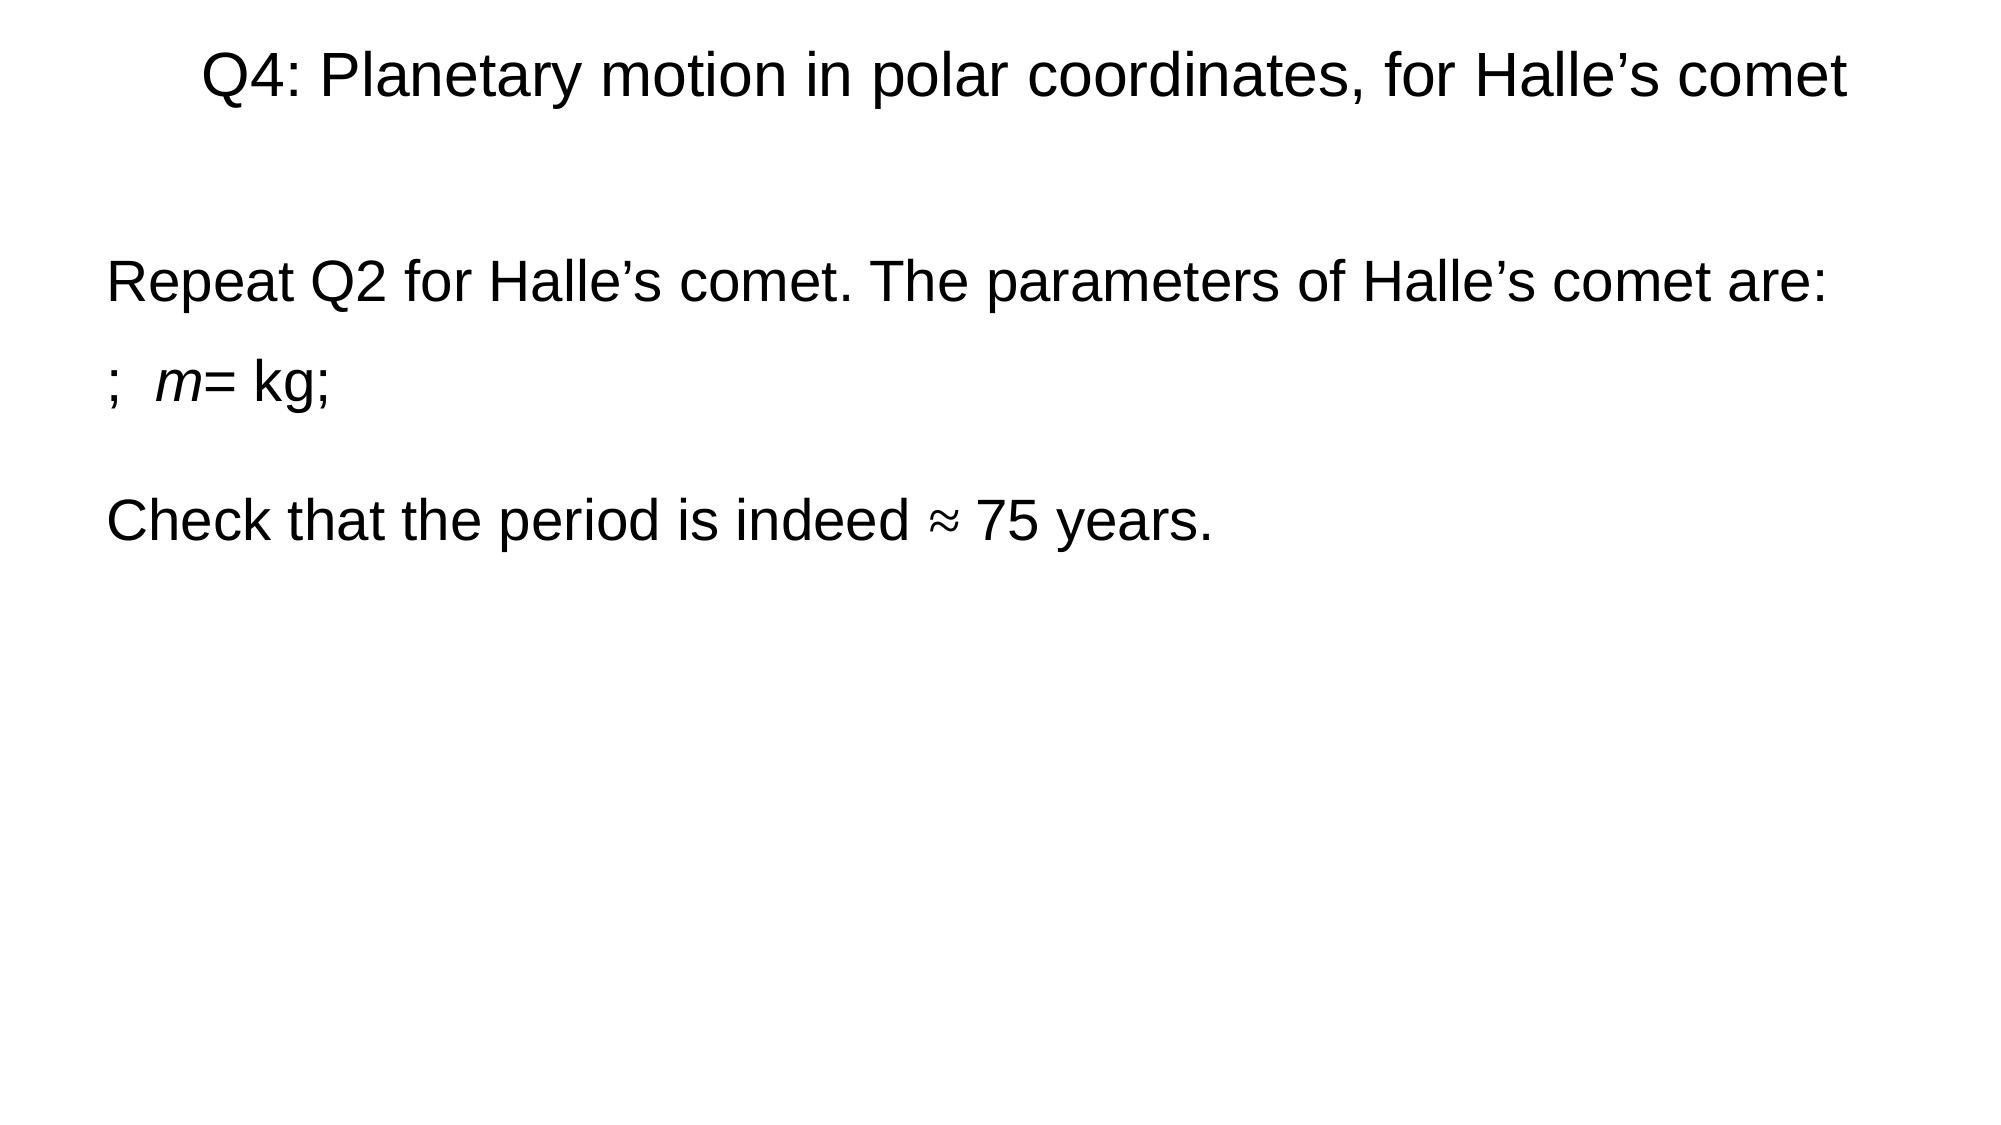

# Q4: Planetary motion in polar coordinates, for Halle’s comet
Repeat Q2 for Halle’s comet. The parameters of Halle’s comet are:
; m= kg;
Check that the period is indeed ≈ 75 years.